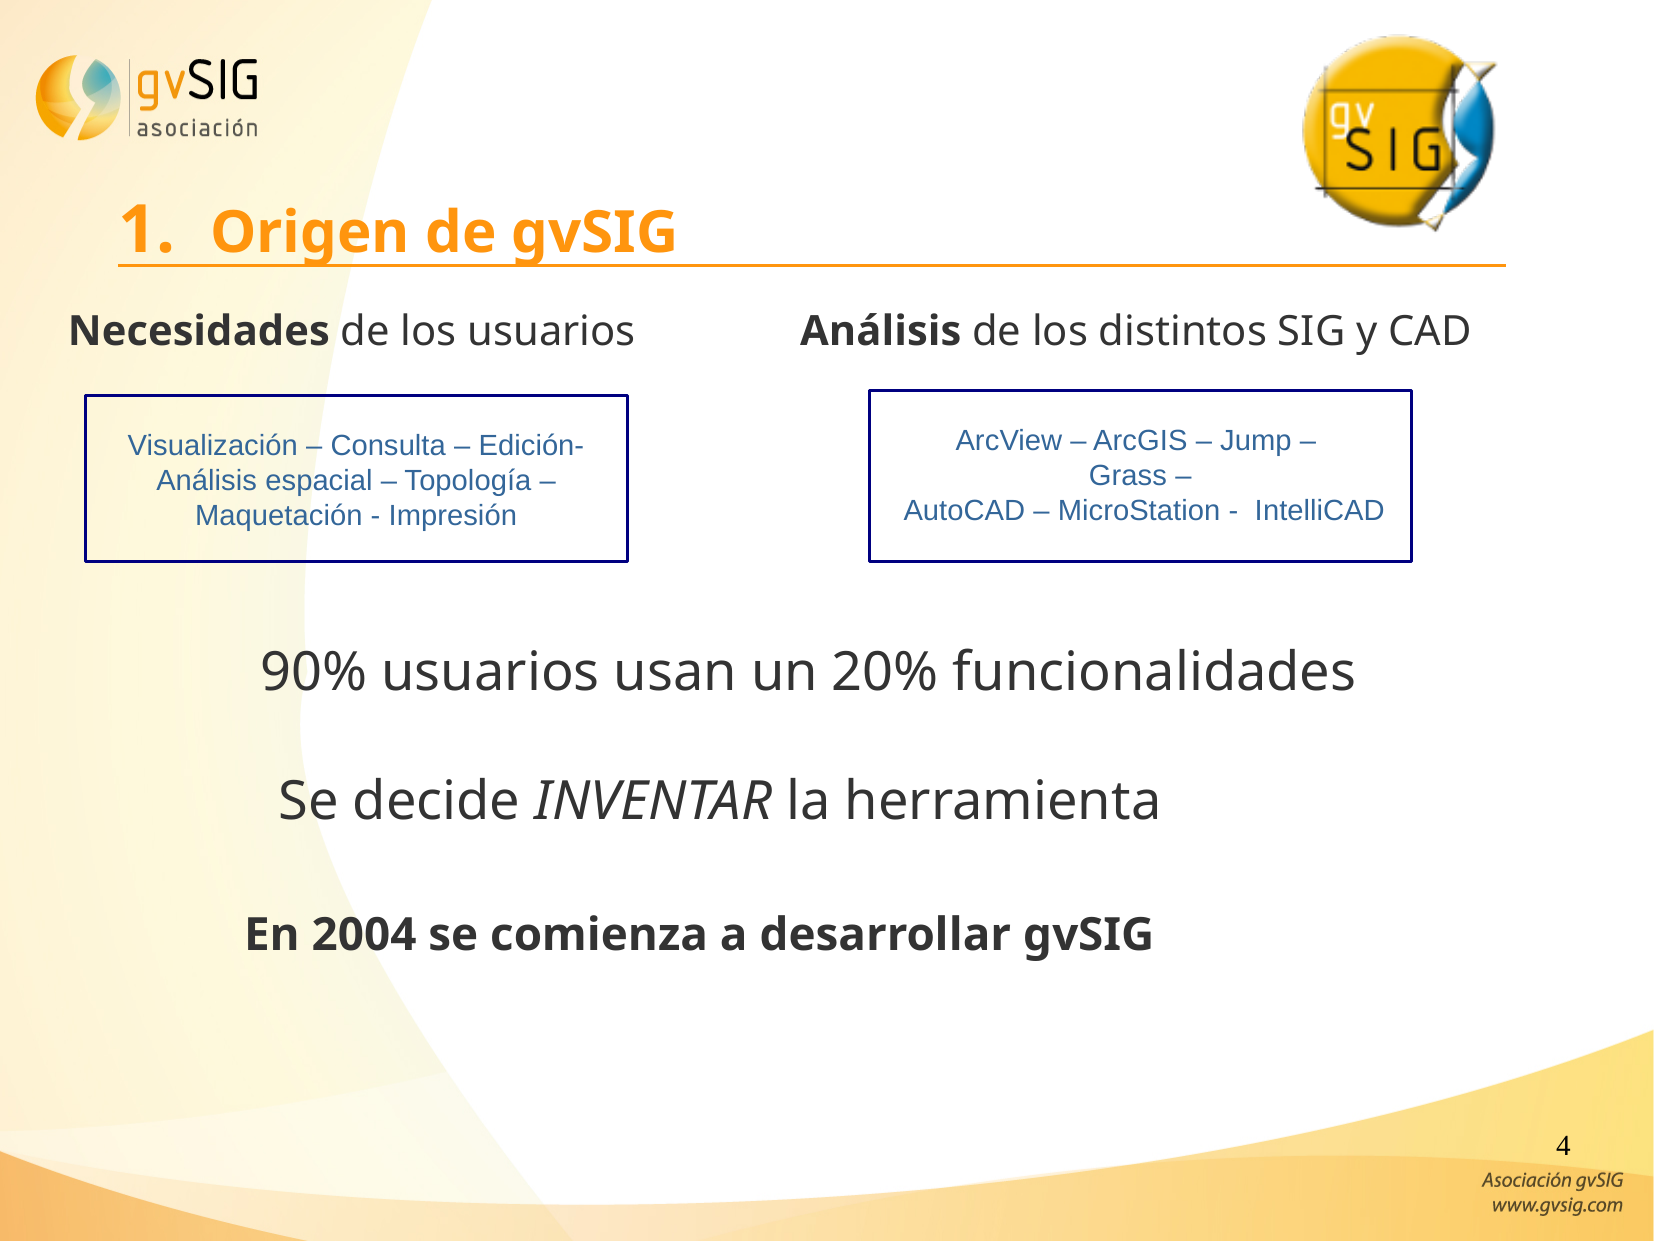

1. Origen de gvSIG
Necesidades de los usuarios
Análisis de los distintos SIG y CAD
ArcView – ArcGIS – Jump –
Grass –
 AutoCAD – MicroStation - IntelliCAD
Visualización – Consulta – Edición- Análisis espacial – Topología – Maquetación - Impresión
90% usuarios usan un 20% funcionalidades
 Se decide INVENTAR la herramienta
 En 2004 se comienza a desarrollar gvSIG
4